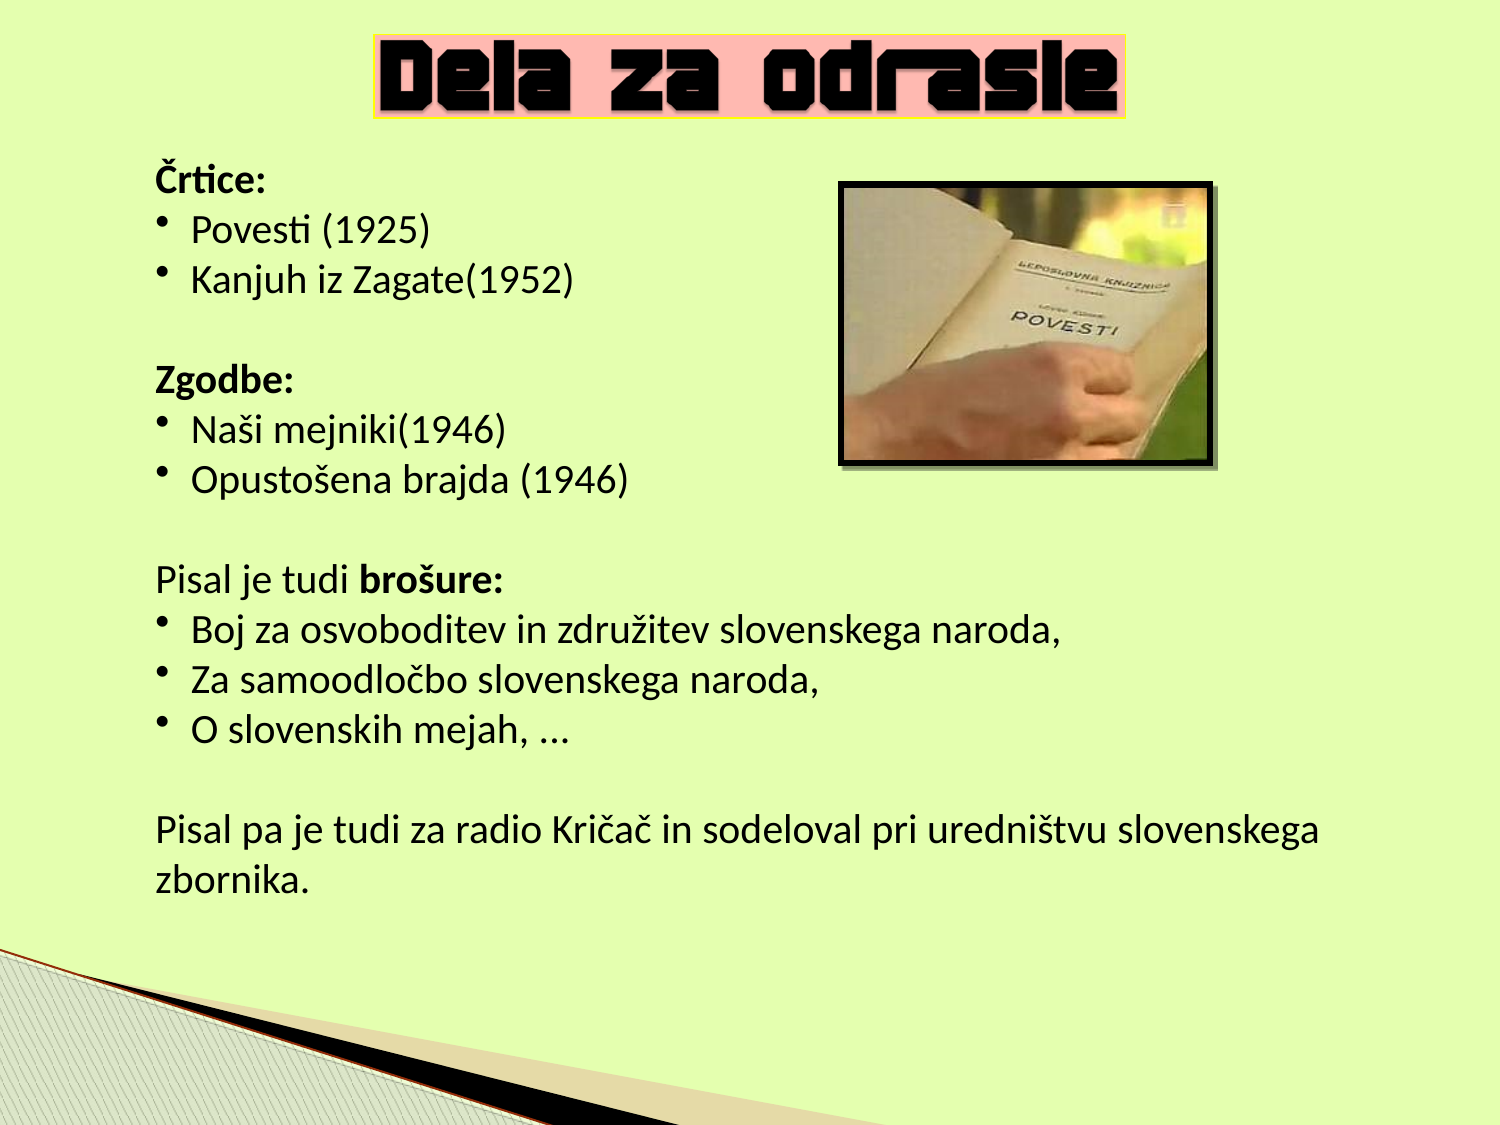

Črtice:
Povesti (1925)
Kanjuh iz Zagate(1952)
Zgodbe:
Naši mejniki(1946)
Opustošena brajda (1946)
Pisal je tudi brošure:
Boj za osvoboditev in združitev slovenskega naroda,
Za samoodločbo slovenskega naroda,
O slovenskih mejah, ...
Pisal pa je tudi za radio Kričač in sodeloval pri uredništvu slovenskega zbornika.